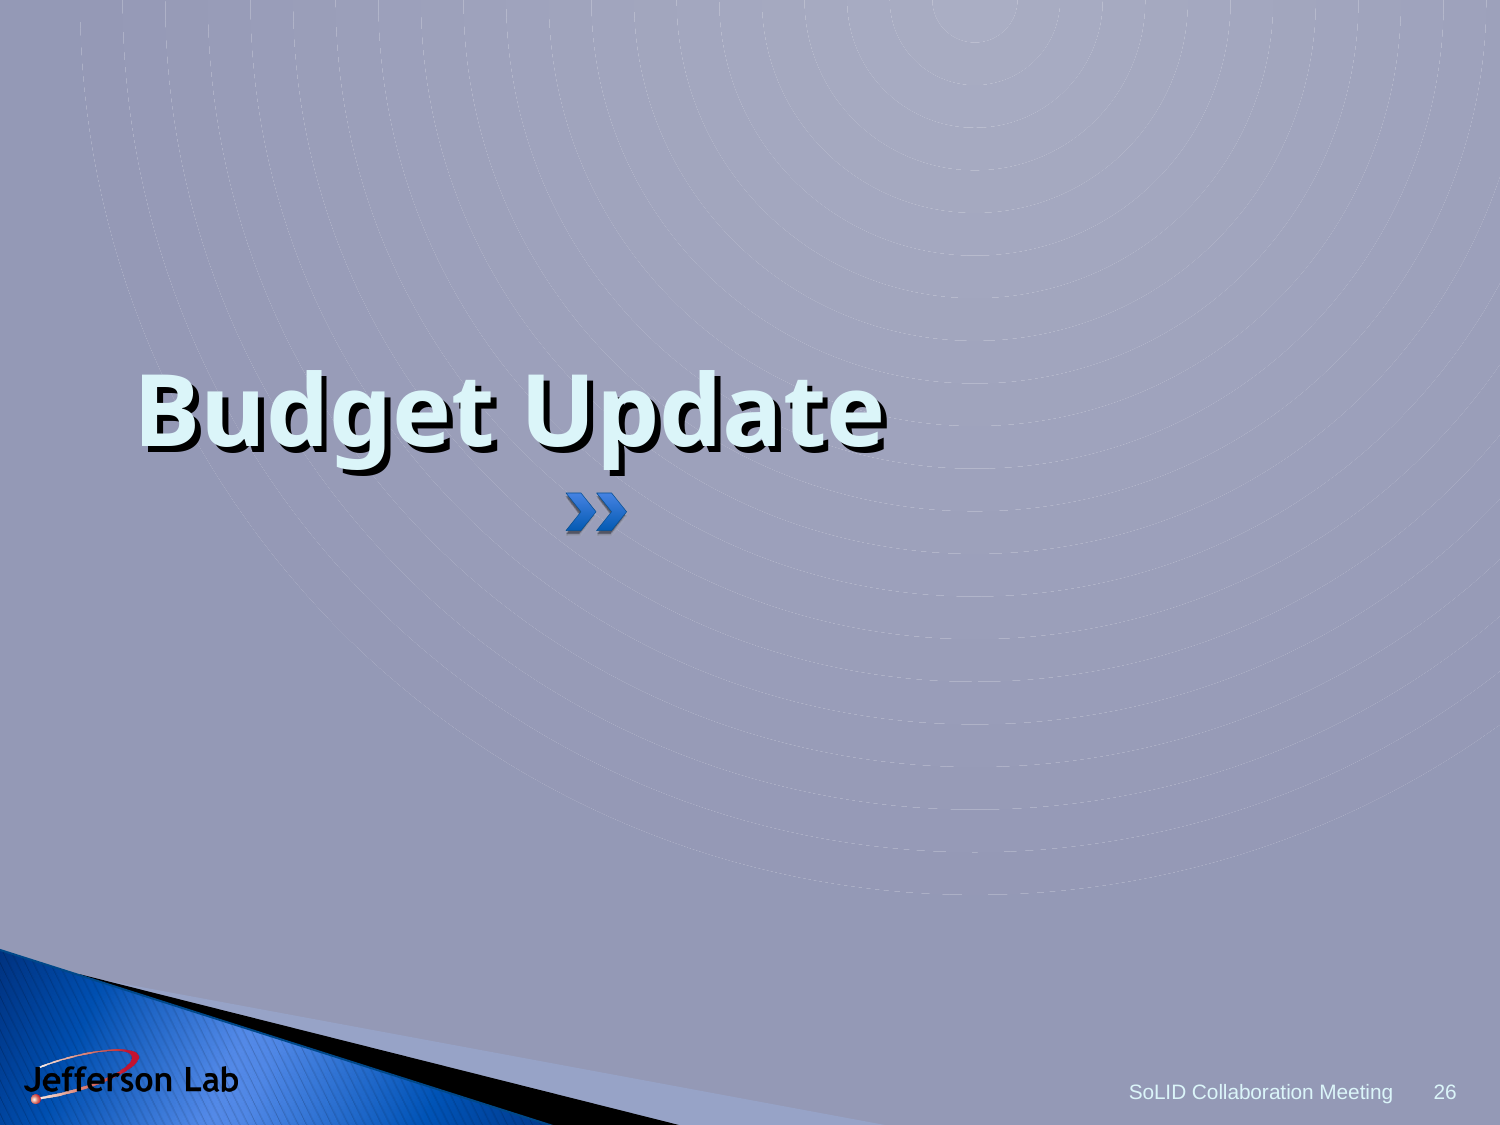

# Budget Update
SoLID Collaboration Meeting
26